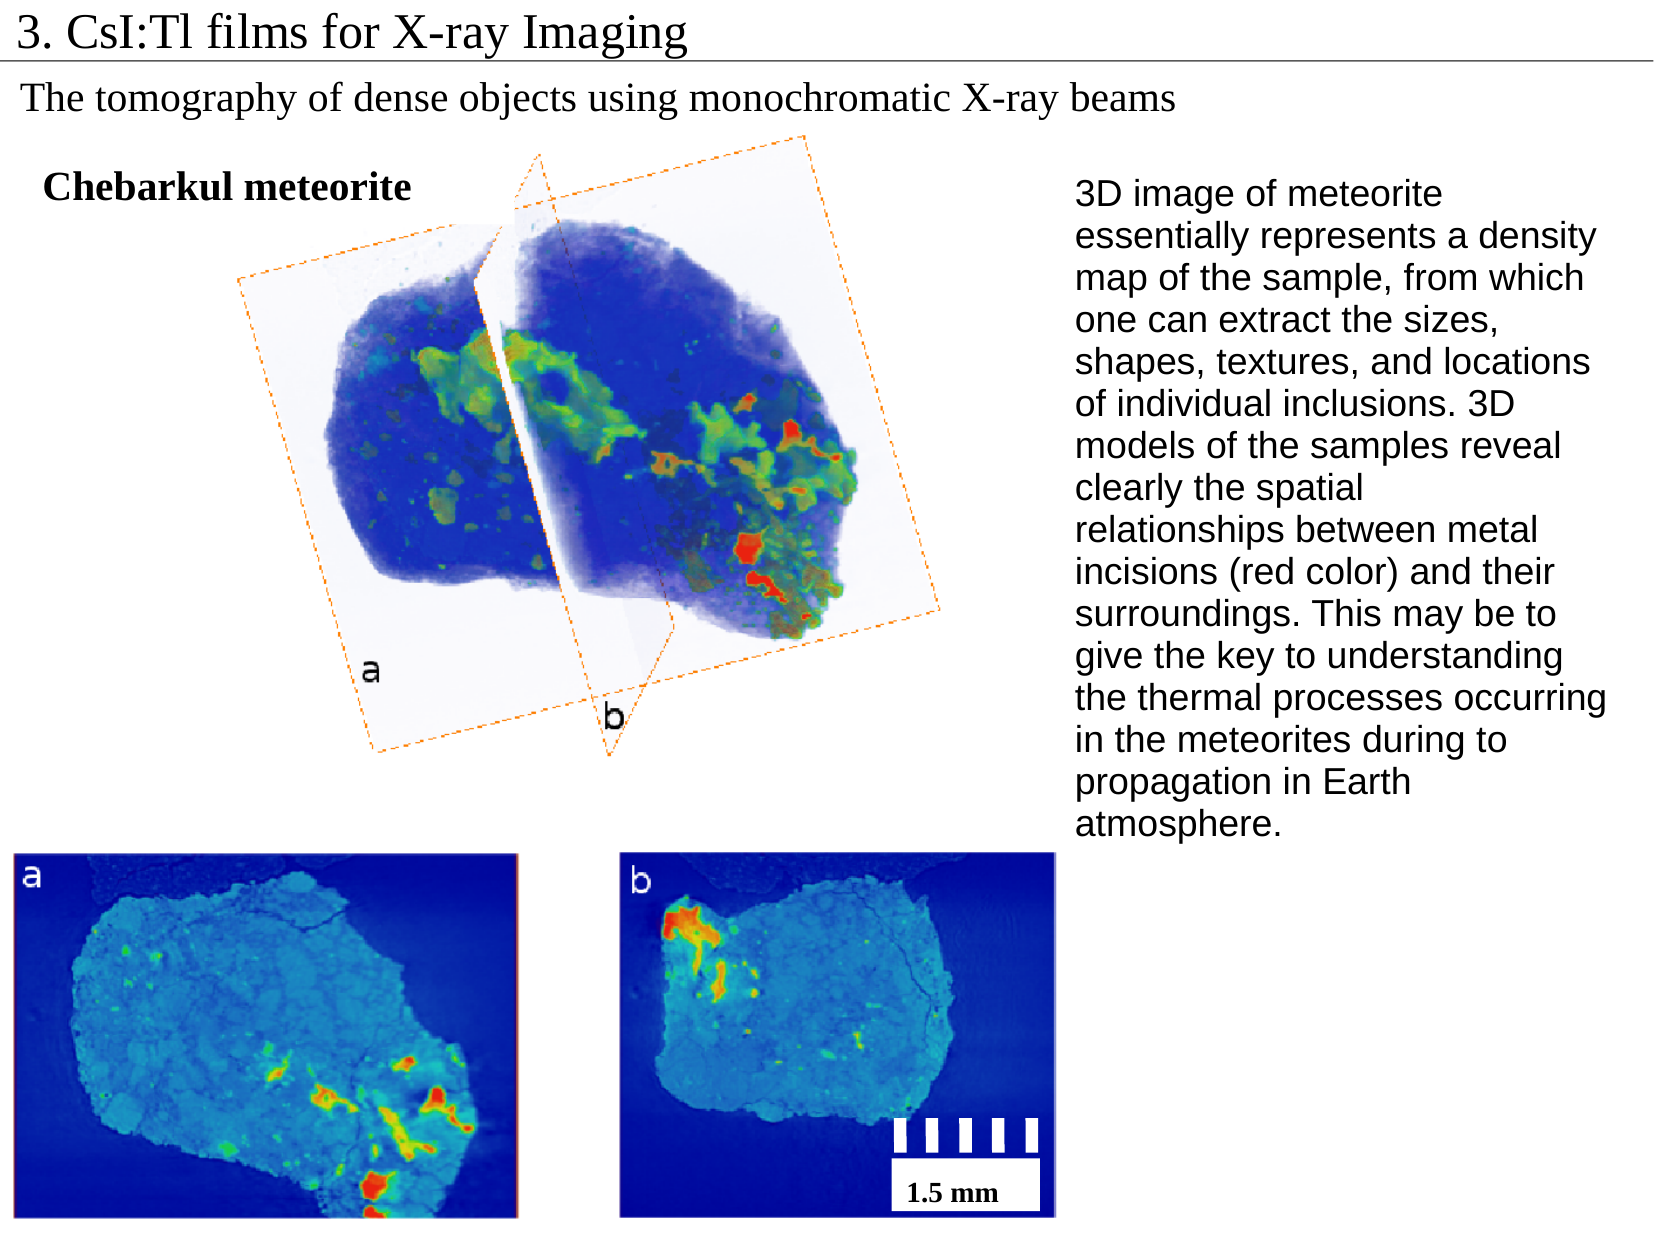

3. CsI:Tl films for X-ray Imaging
The tomography of dense objects using monochromatic X-ray beams
 Chebarkul meteorite
3D image of meteorite essentially represents a density map of the sample, from which one can extract the sizes, shapes, textures, and locations of individual inclusions. 3D models of the samples reveal clearly the spatial
relationships between metal incisions (red color) and their surroundings. This may be to give the key to understanding
the thermal processes occurring in the meteorites during to propagation in Earth atmosphere.
1.5 mm